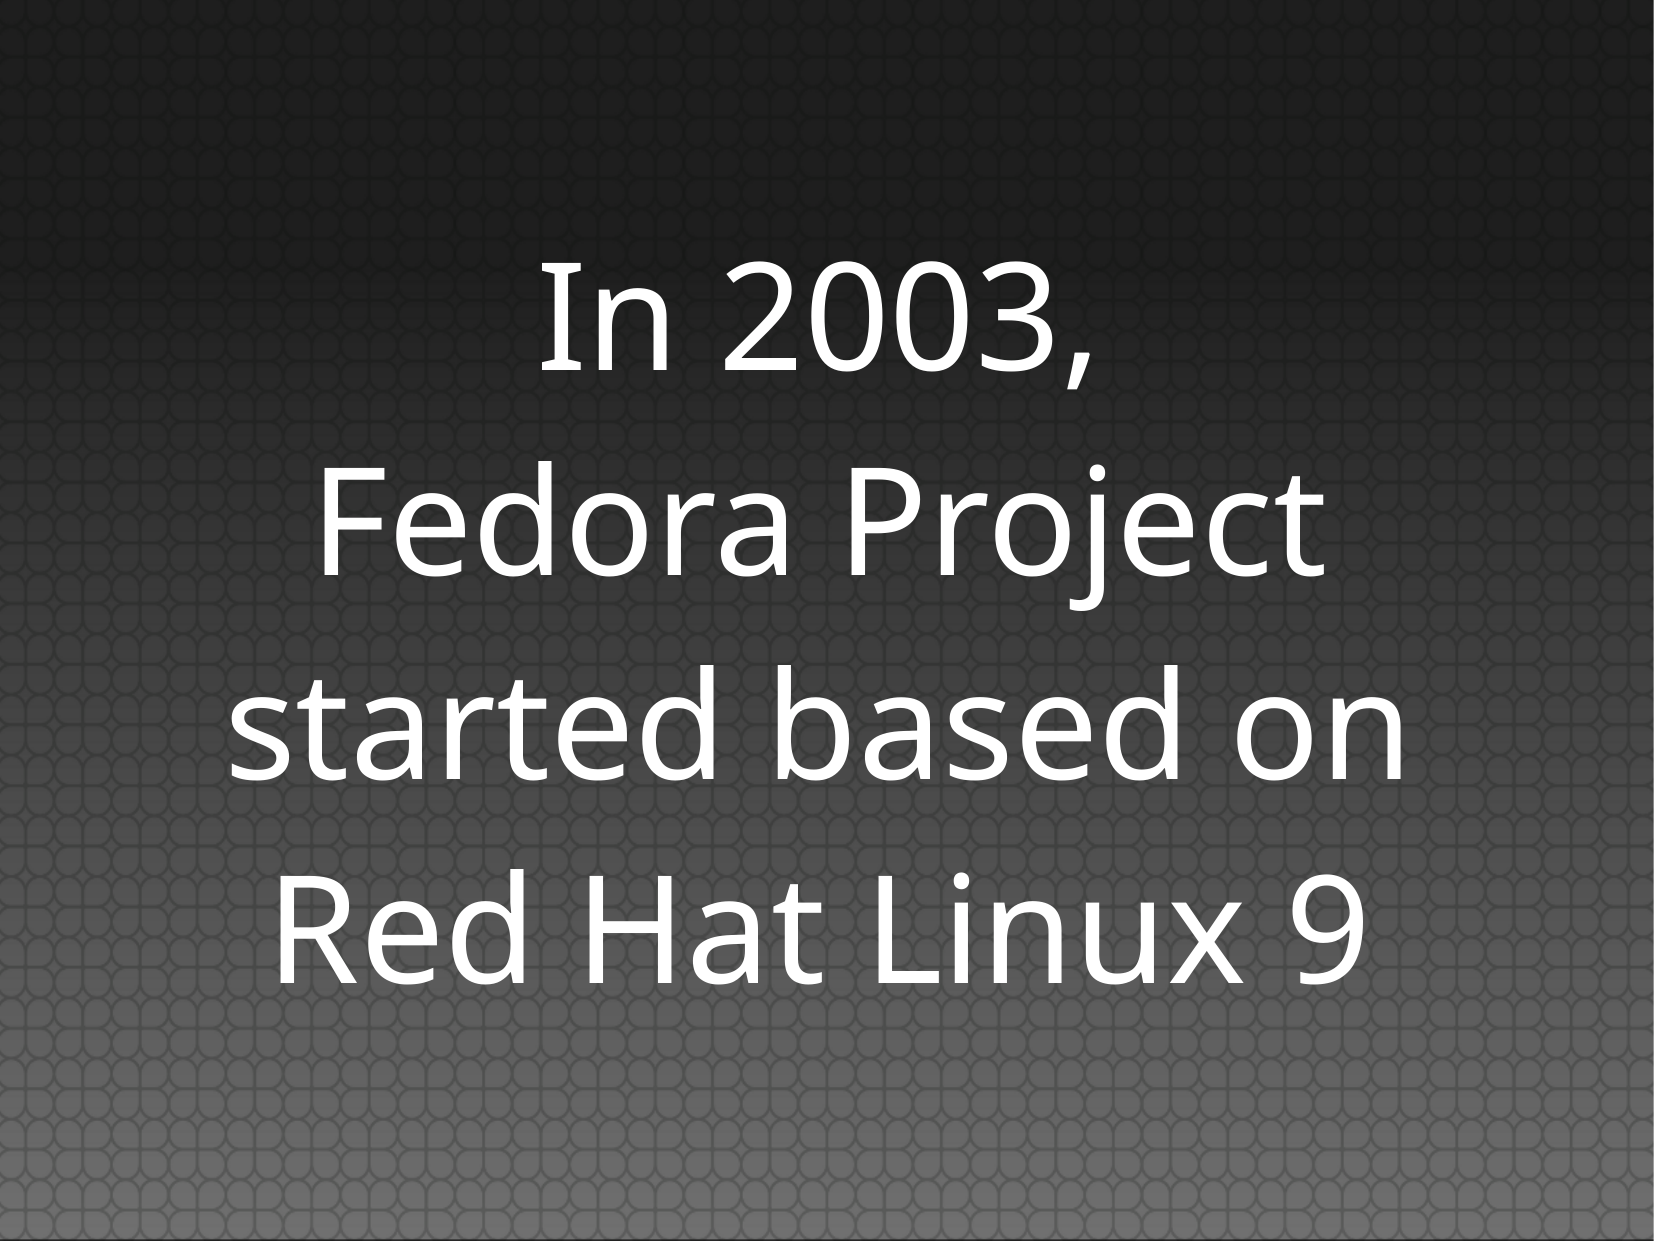

# In 2003, Fedora Project started based on Red Hat Linux 9